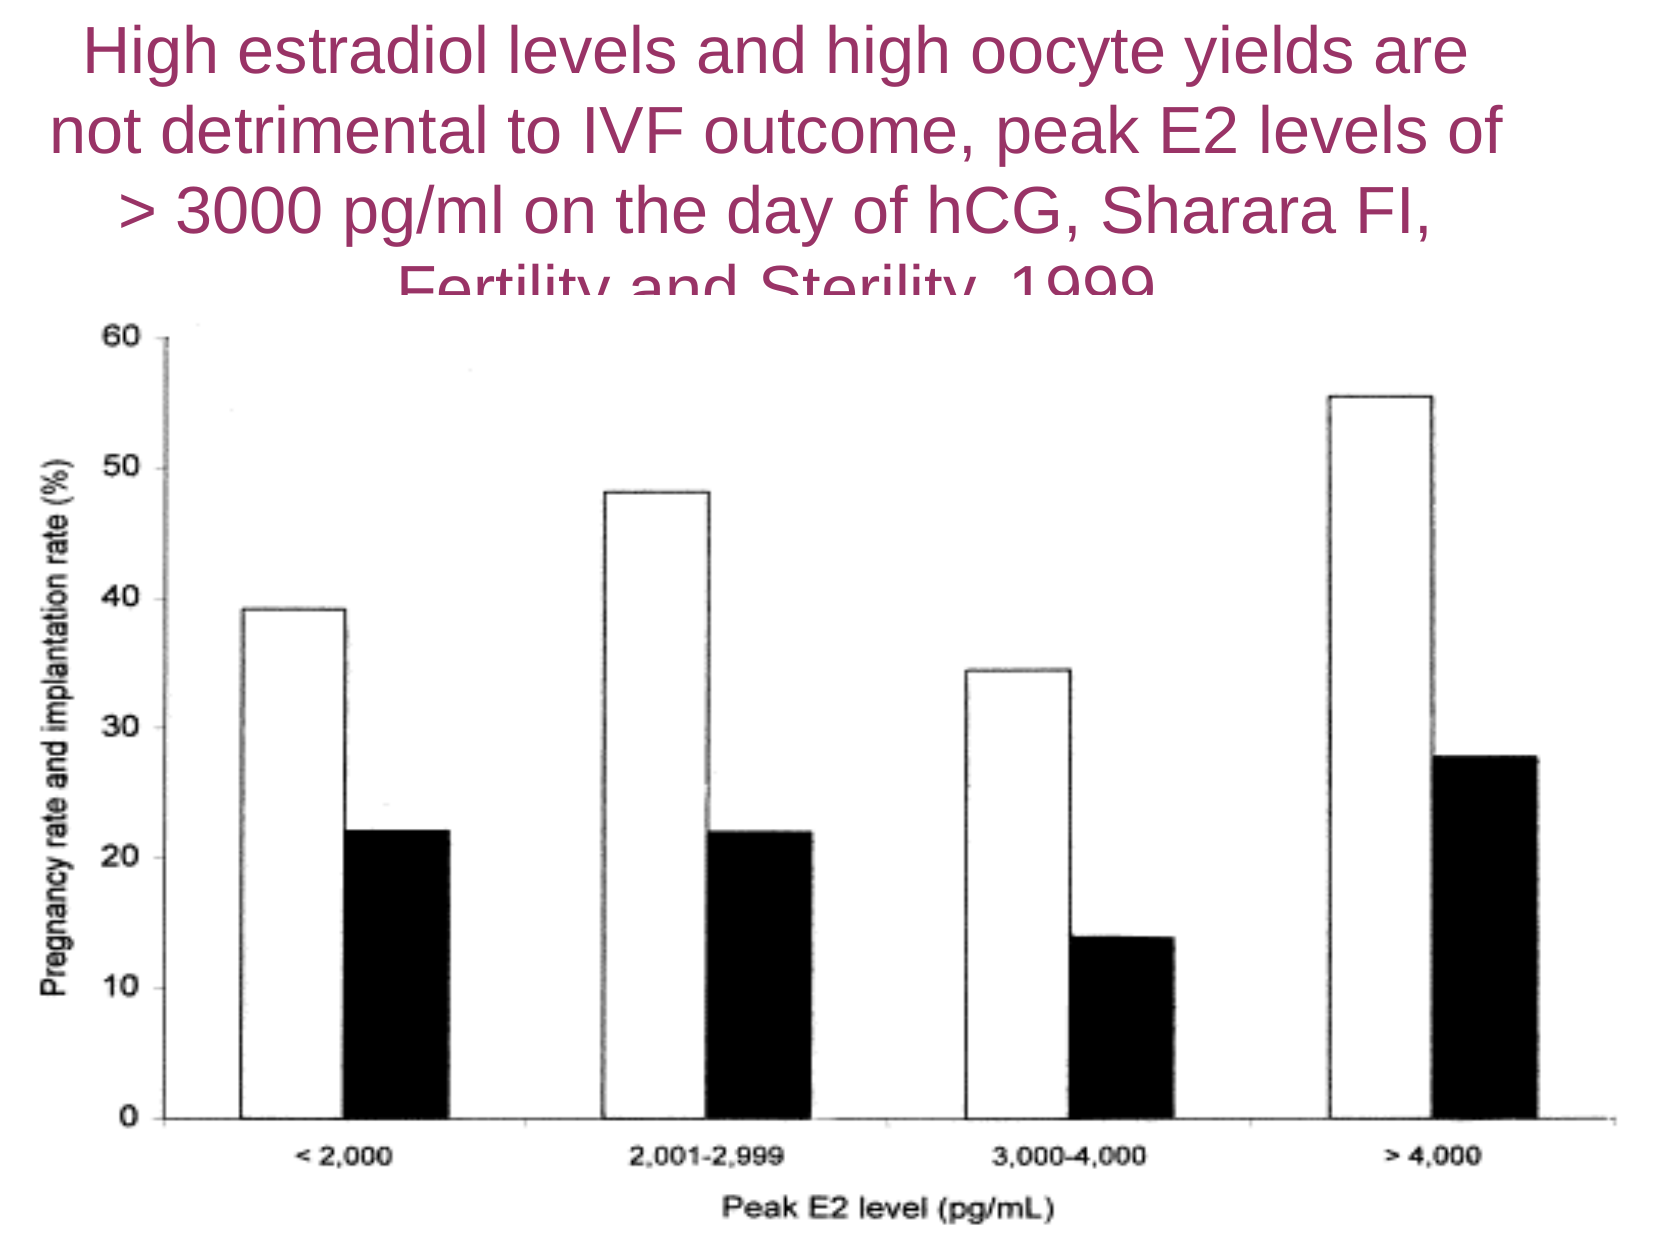

# High estradiol levels and high oocyte yields are not detrimental to IVF outcome, peak E2 levels of > 3000 pg/ml on the day of hCG, Sharara FI, Fertility and Sterility, 1999